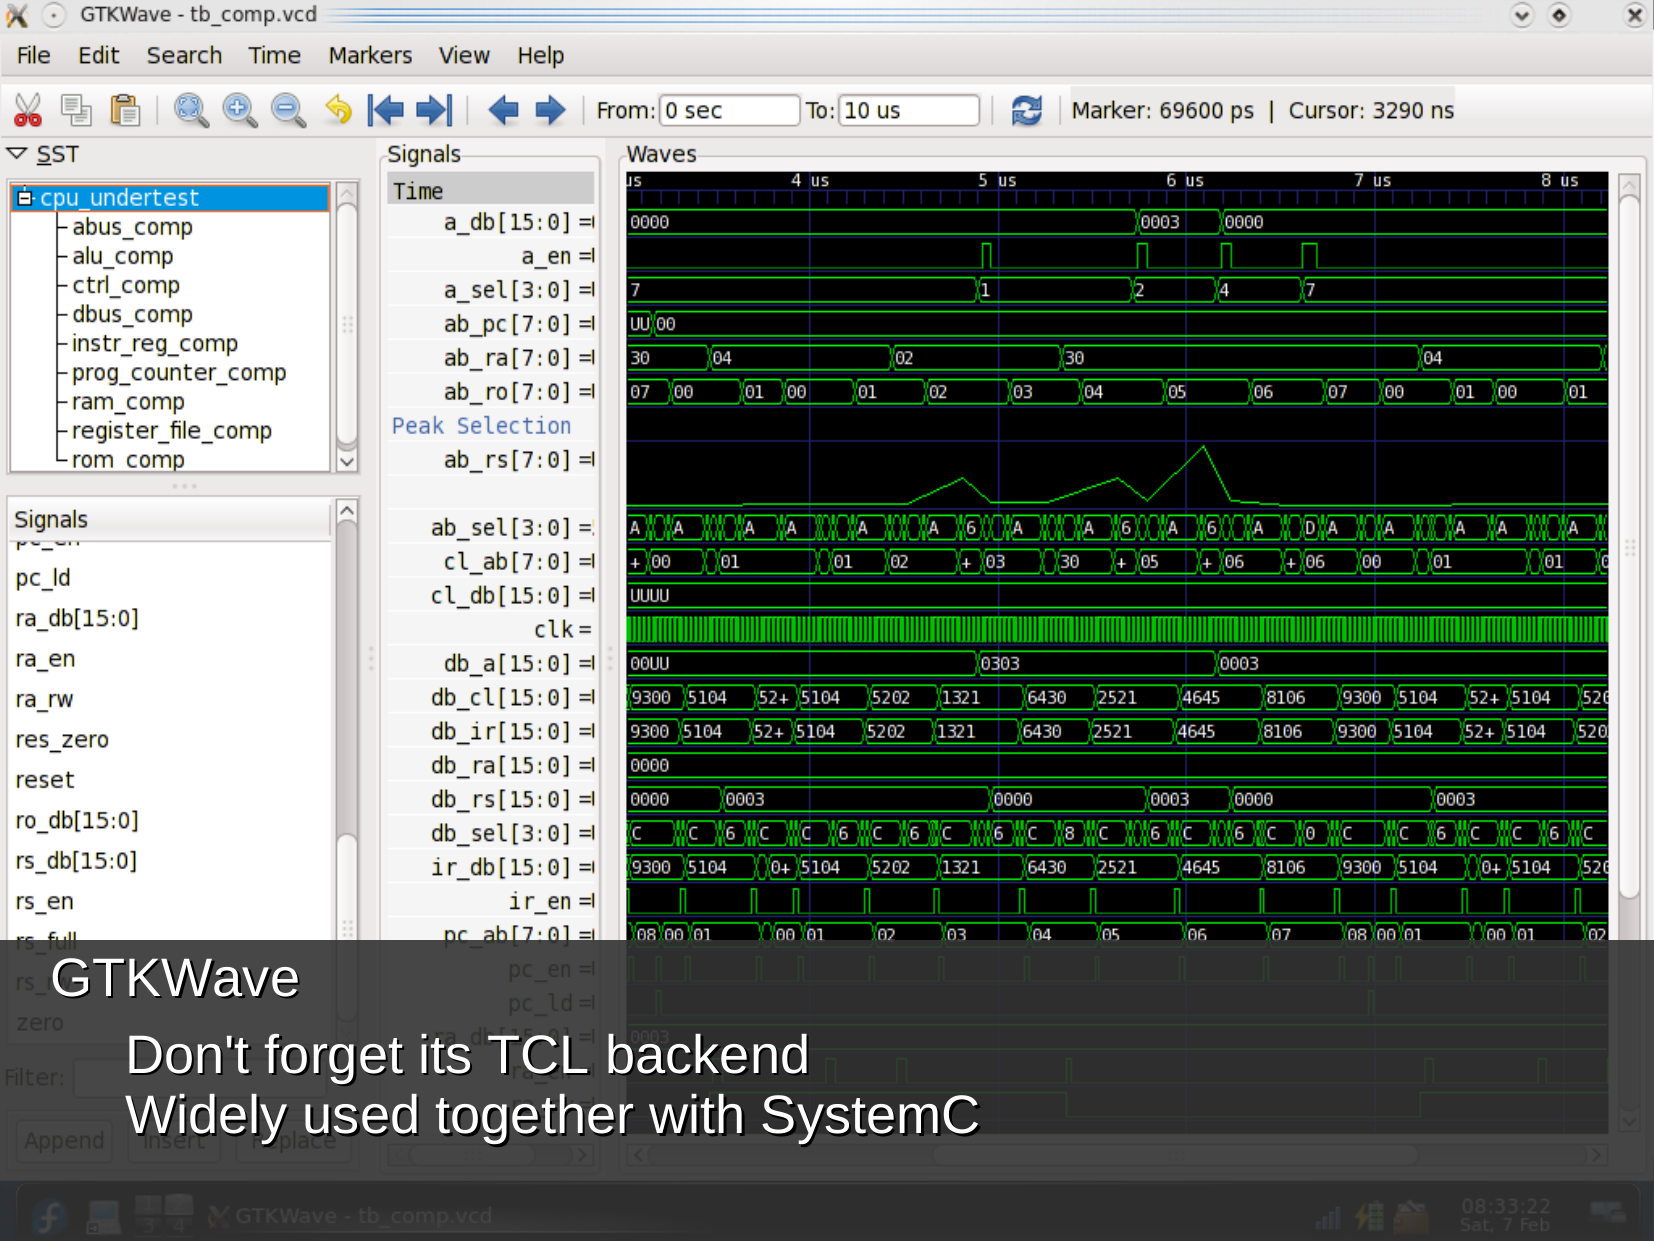

GTKWave
 Don't forget its TCL backend
 Widely used together with SystemC